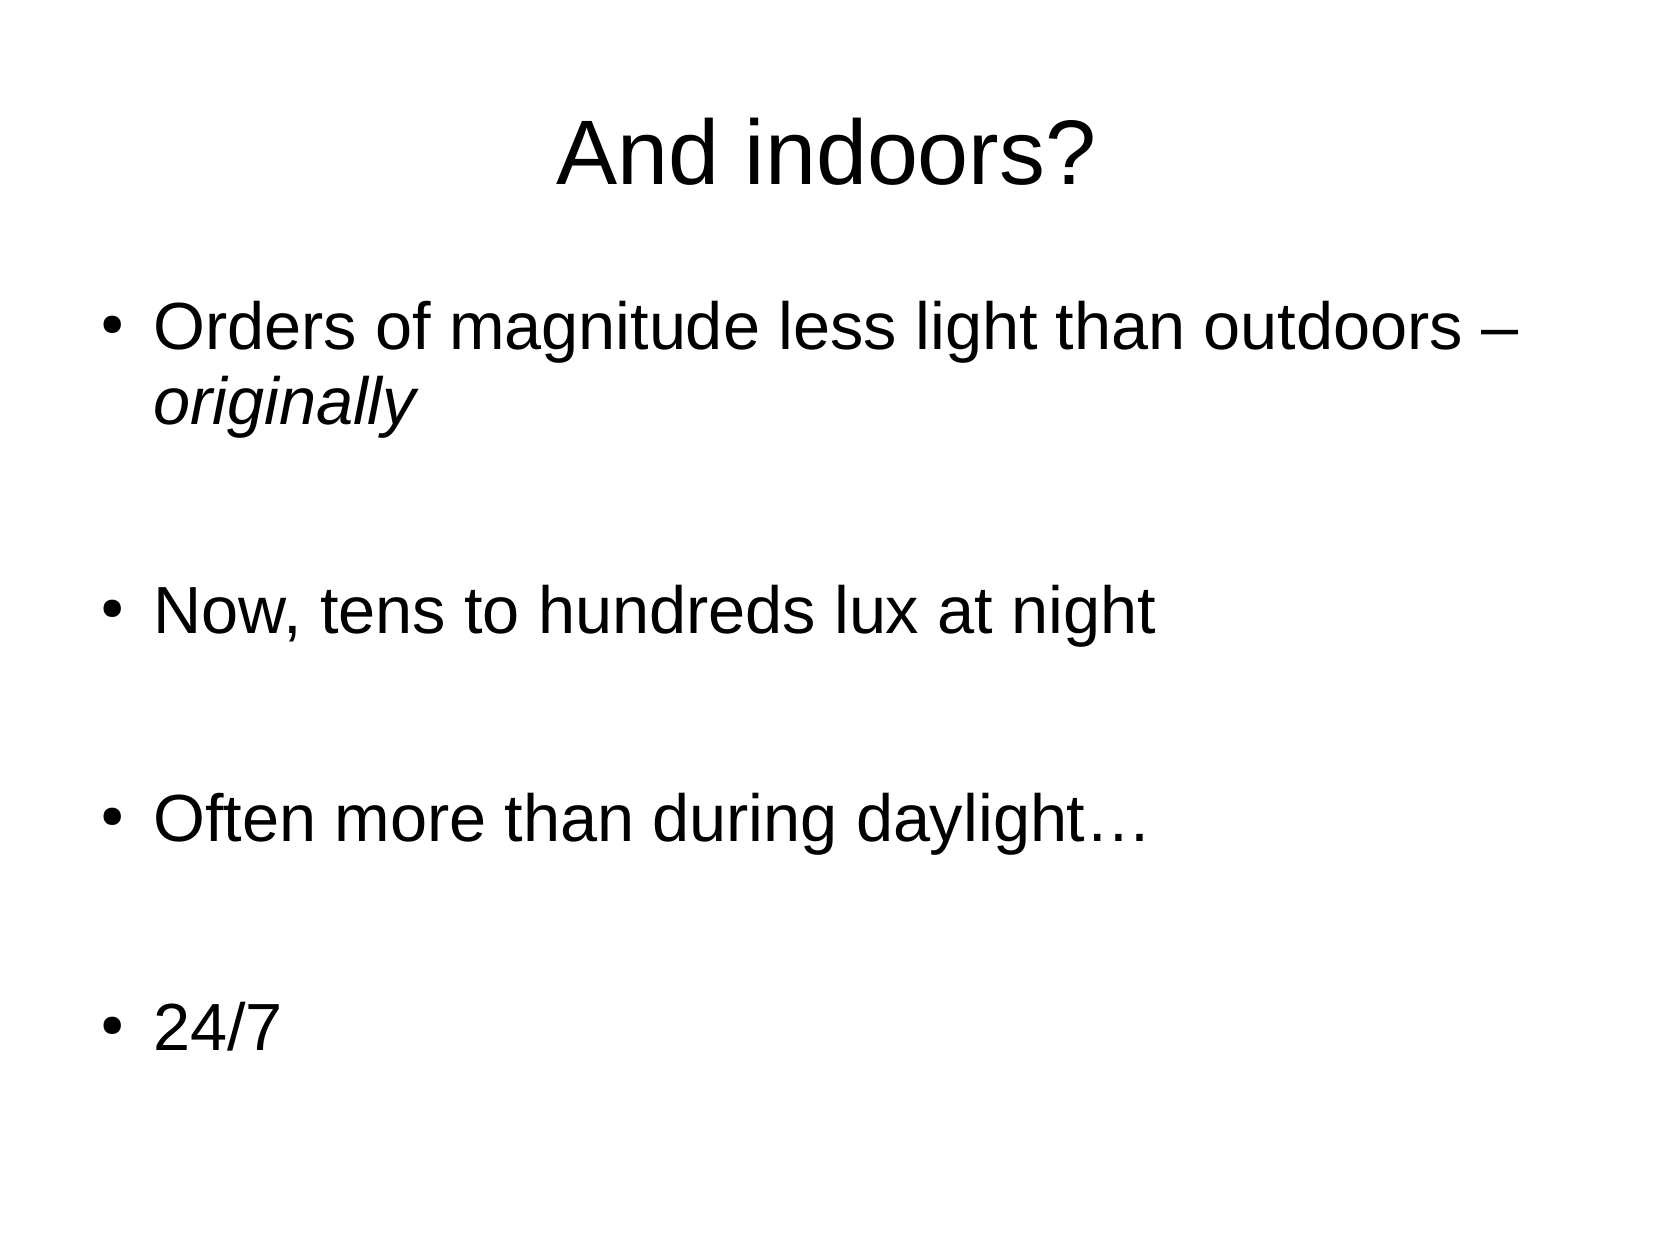

# And indoors?
Orders of magnitude less light than outdoors – originally
Now, tens to hundreds lux at night
Often more than during daylight…
24/7